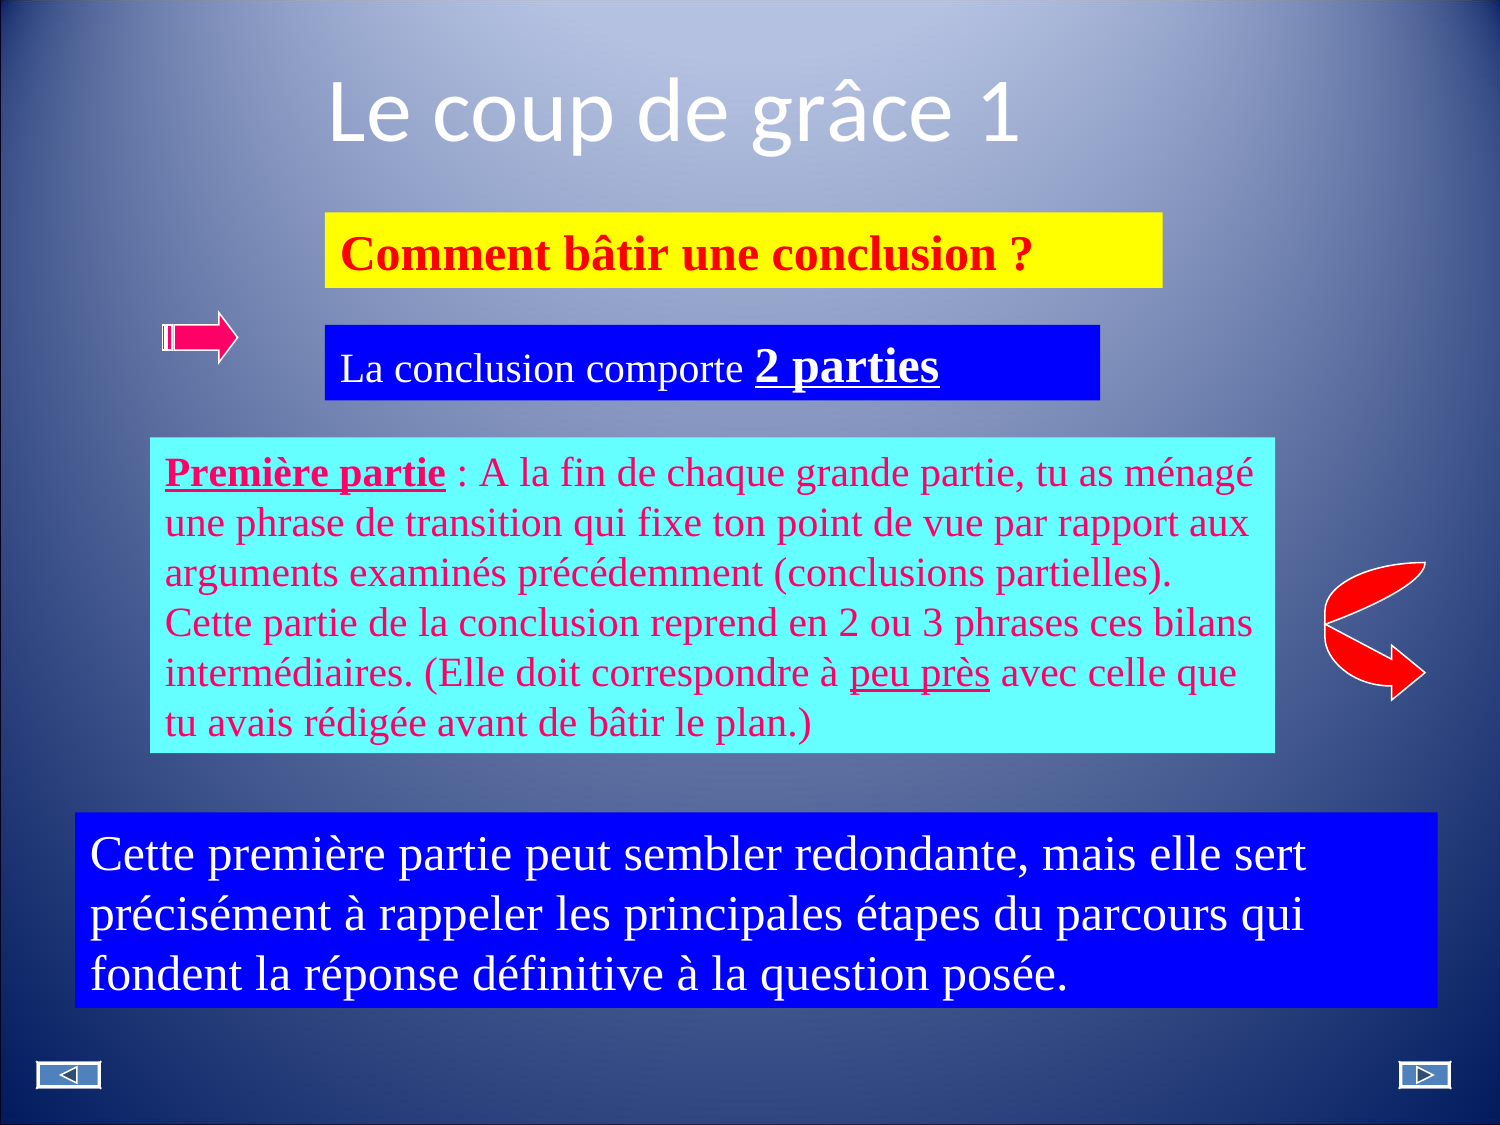

# Le coup de grâce 1
Comment bâtir une conclusion ?
La conclusion comporte 2 parties
Première partie : A la fin de chaque grande partie, tu as ménagé une phrase de transition qui fixe ton point de vue par rapport aux arguments examinés précédemment (conclusions partielles). 	Cette partie de la conclusion reprend en 2 ou 3 phrases ces bilans intermédiaires. (Elle doit correspondre à peu près avec celle que tu avais rédigée avant de bâtir le plan.)
Cette première partie peut sembler redondante, mais elle sert précisément à rappeler les principales étapes du parcours qui fondent la réponse définitive à la question posée.